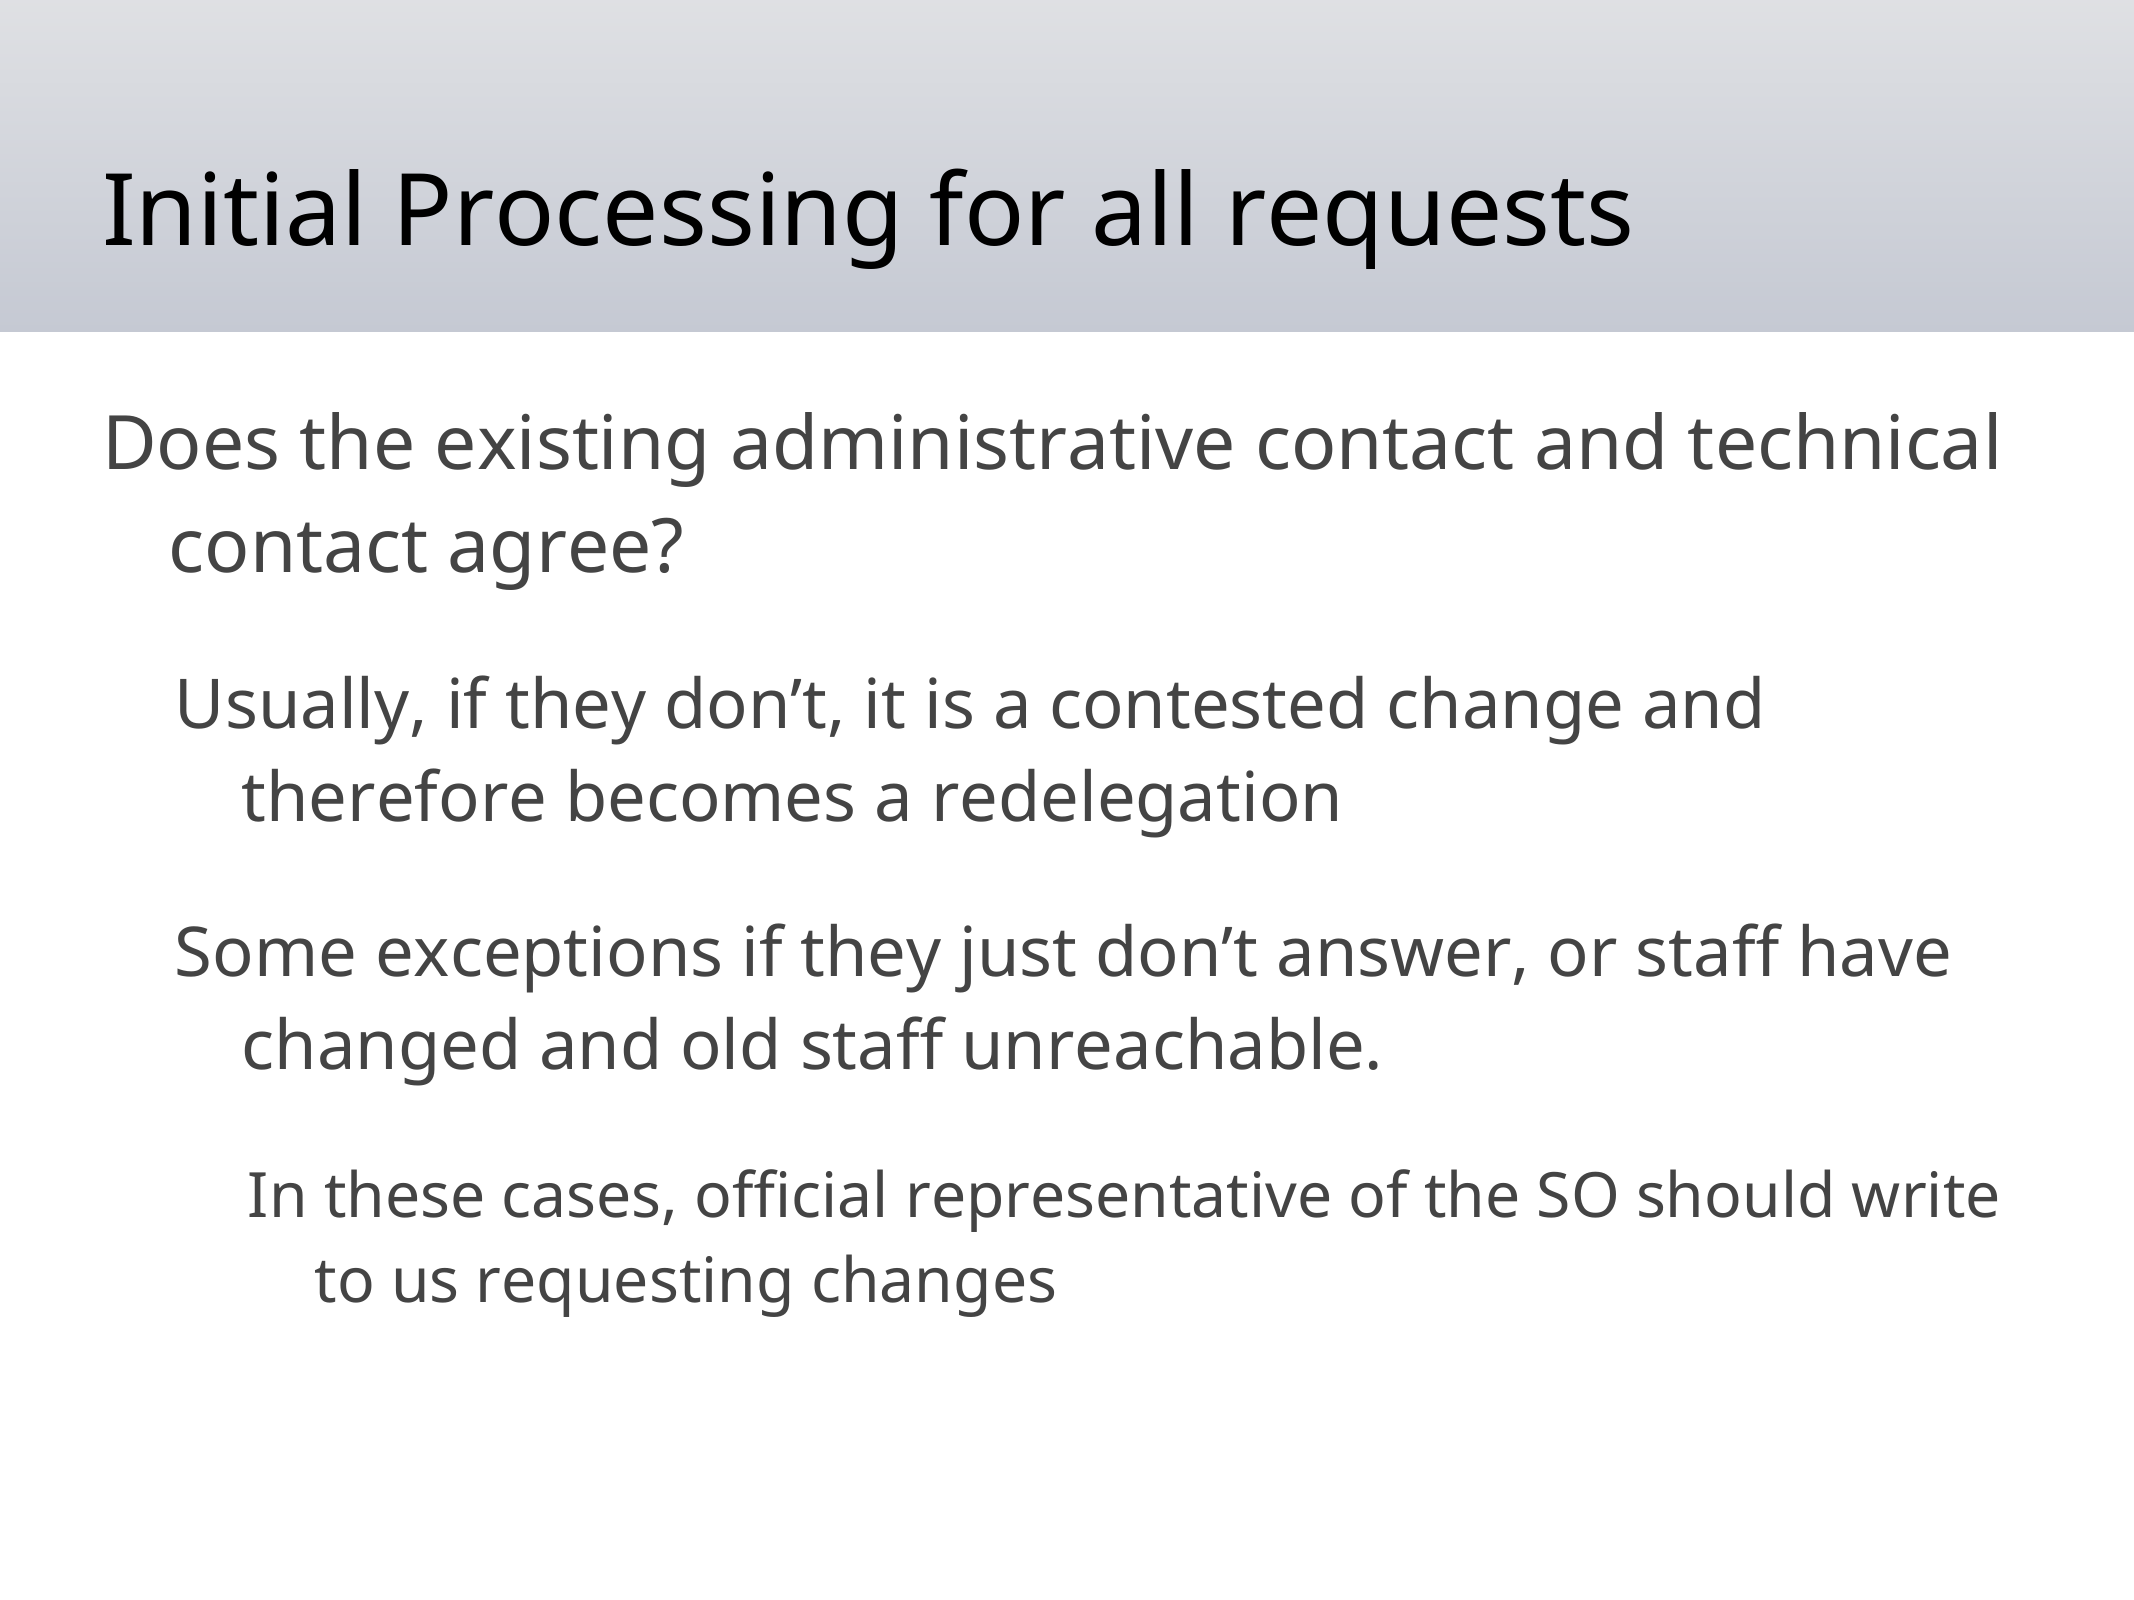

# Initial Processing for all requests
Does the existing administrative contact and technical contact agree?
Usually, if they don’t, it is a contested change and therefore becomes a redelegation
Some exceptions if they just don’t answer, or staff have changed and old staff unreachable.
In these cases, official representative of the SO should write to us requesting changes